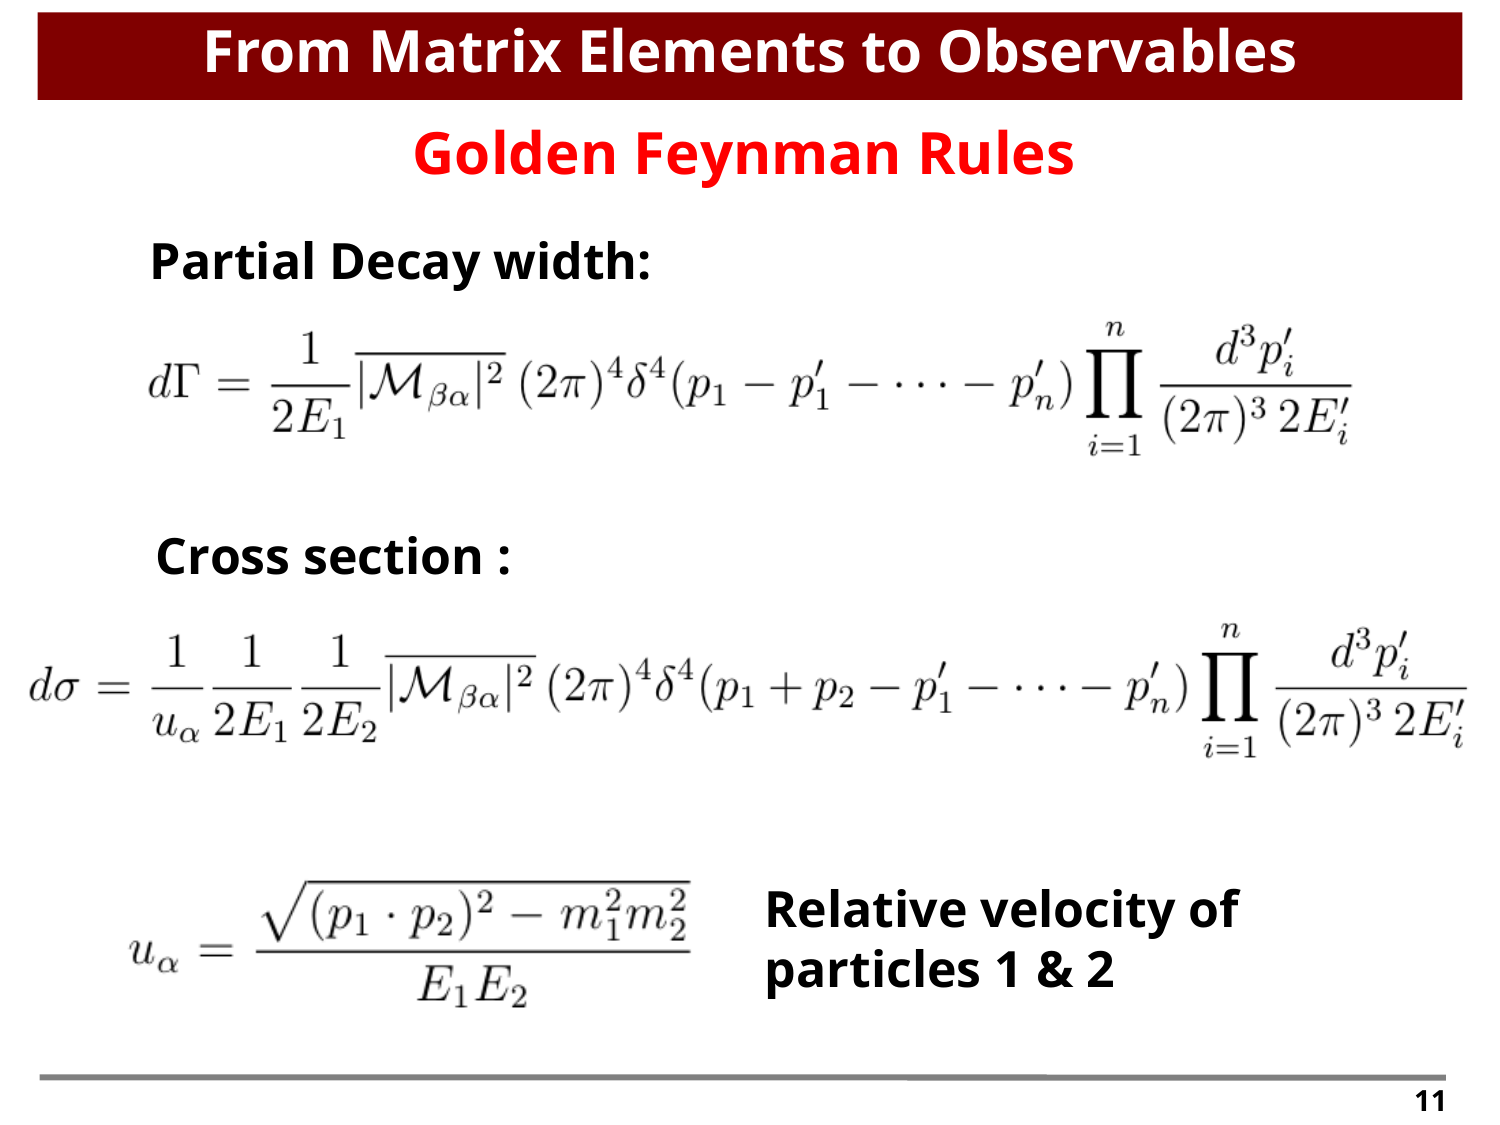

# From Matrix Elements to Observables
Golden Feynman Rules
Partial Decay width:
Cross section :
Relative velocity of particles 1 & 2